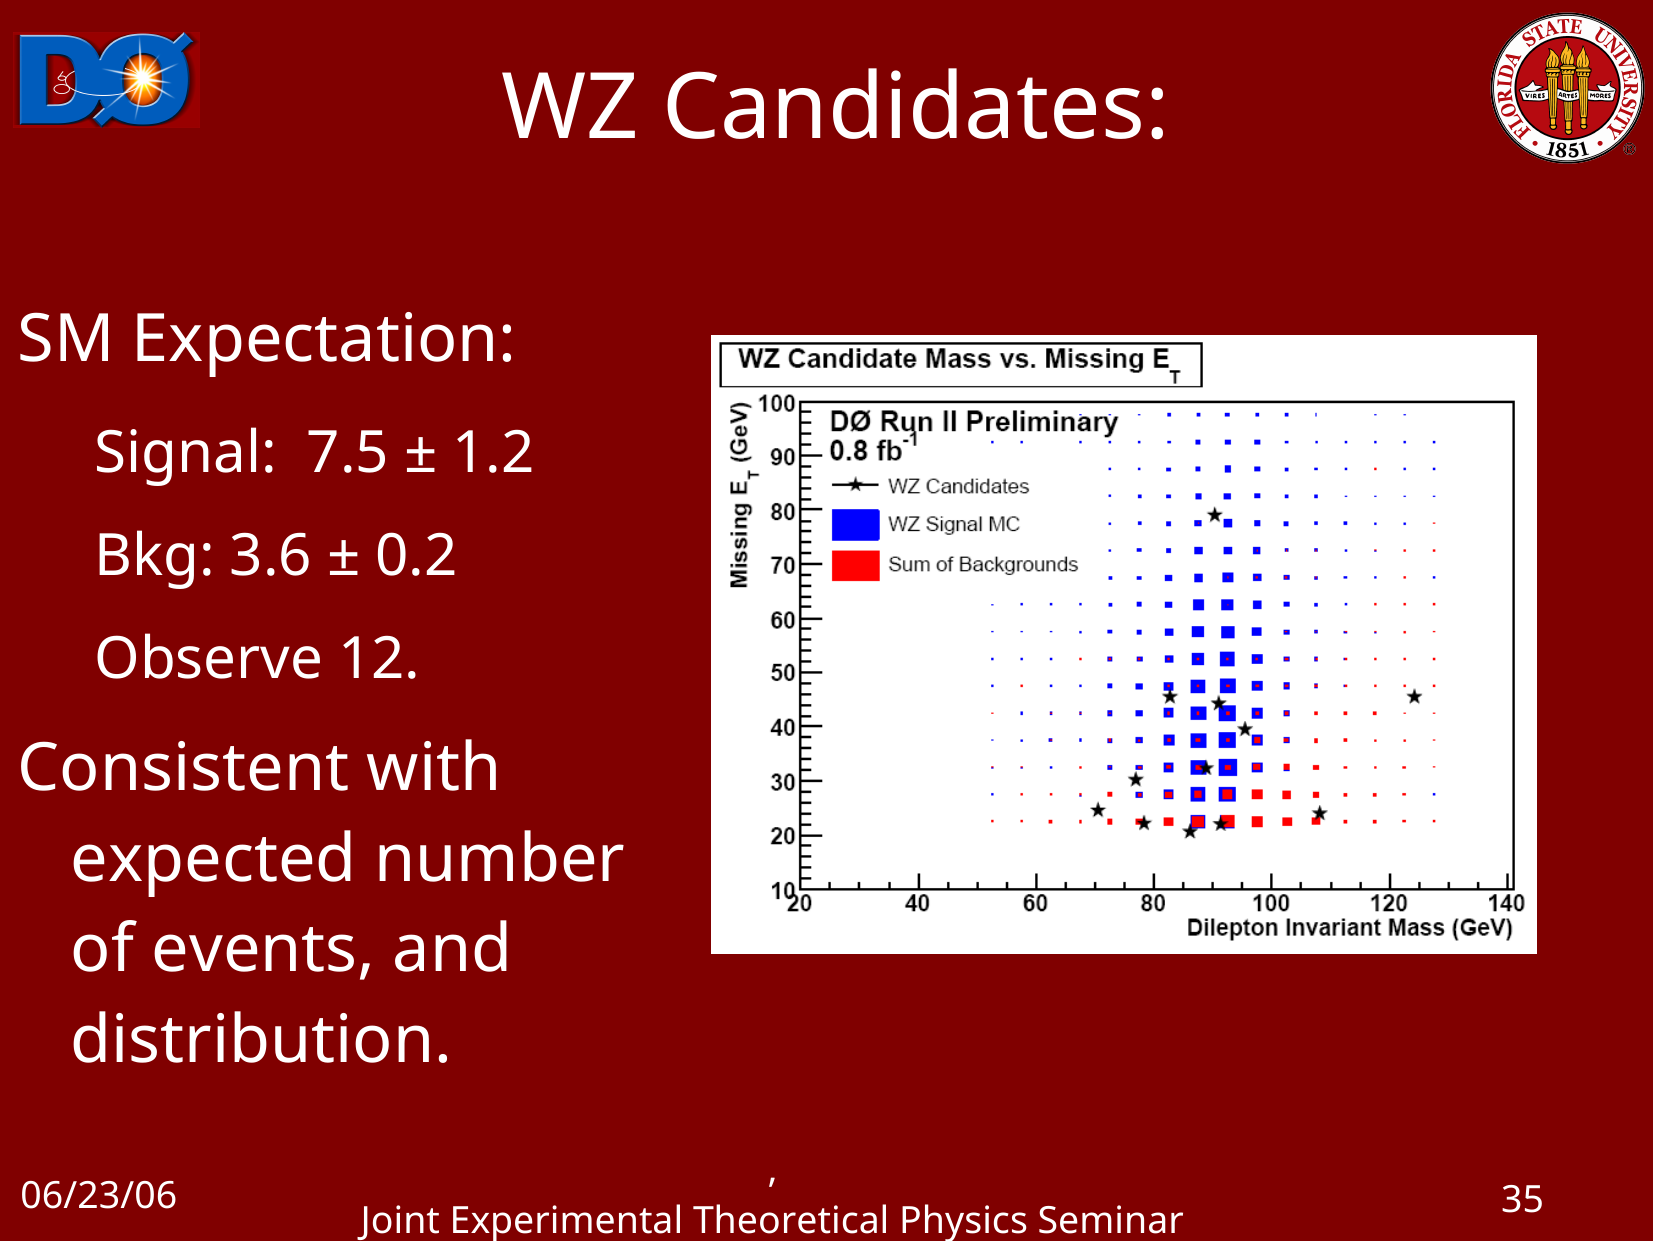

# WZ Candidates:
SM Expectation:
Signal: 7.5 ± 1.2
Bkg: 3.6 ± 0.2
Observe 12.
Consistent with expected number of events, and distribution.